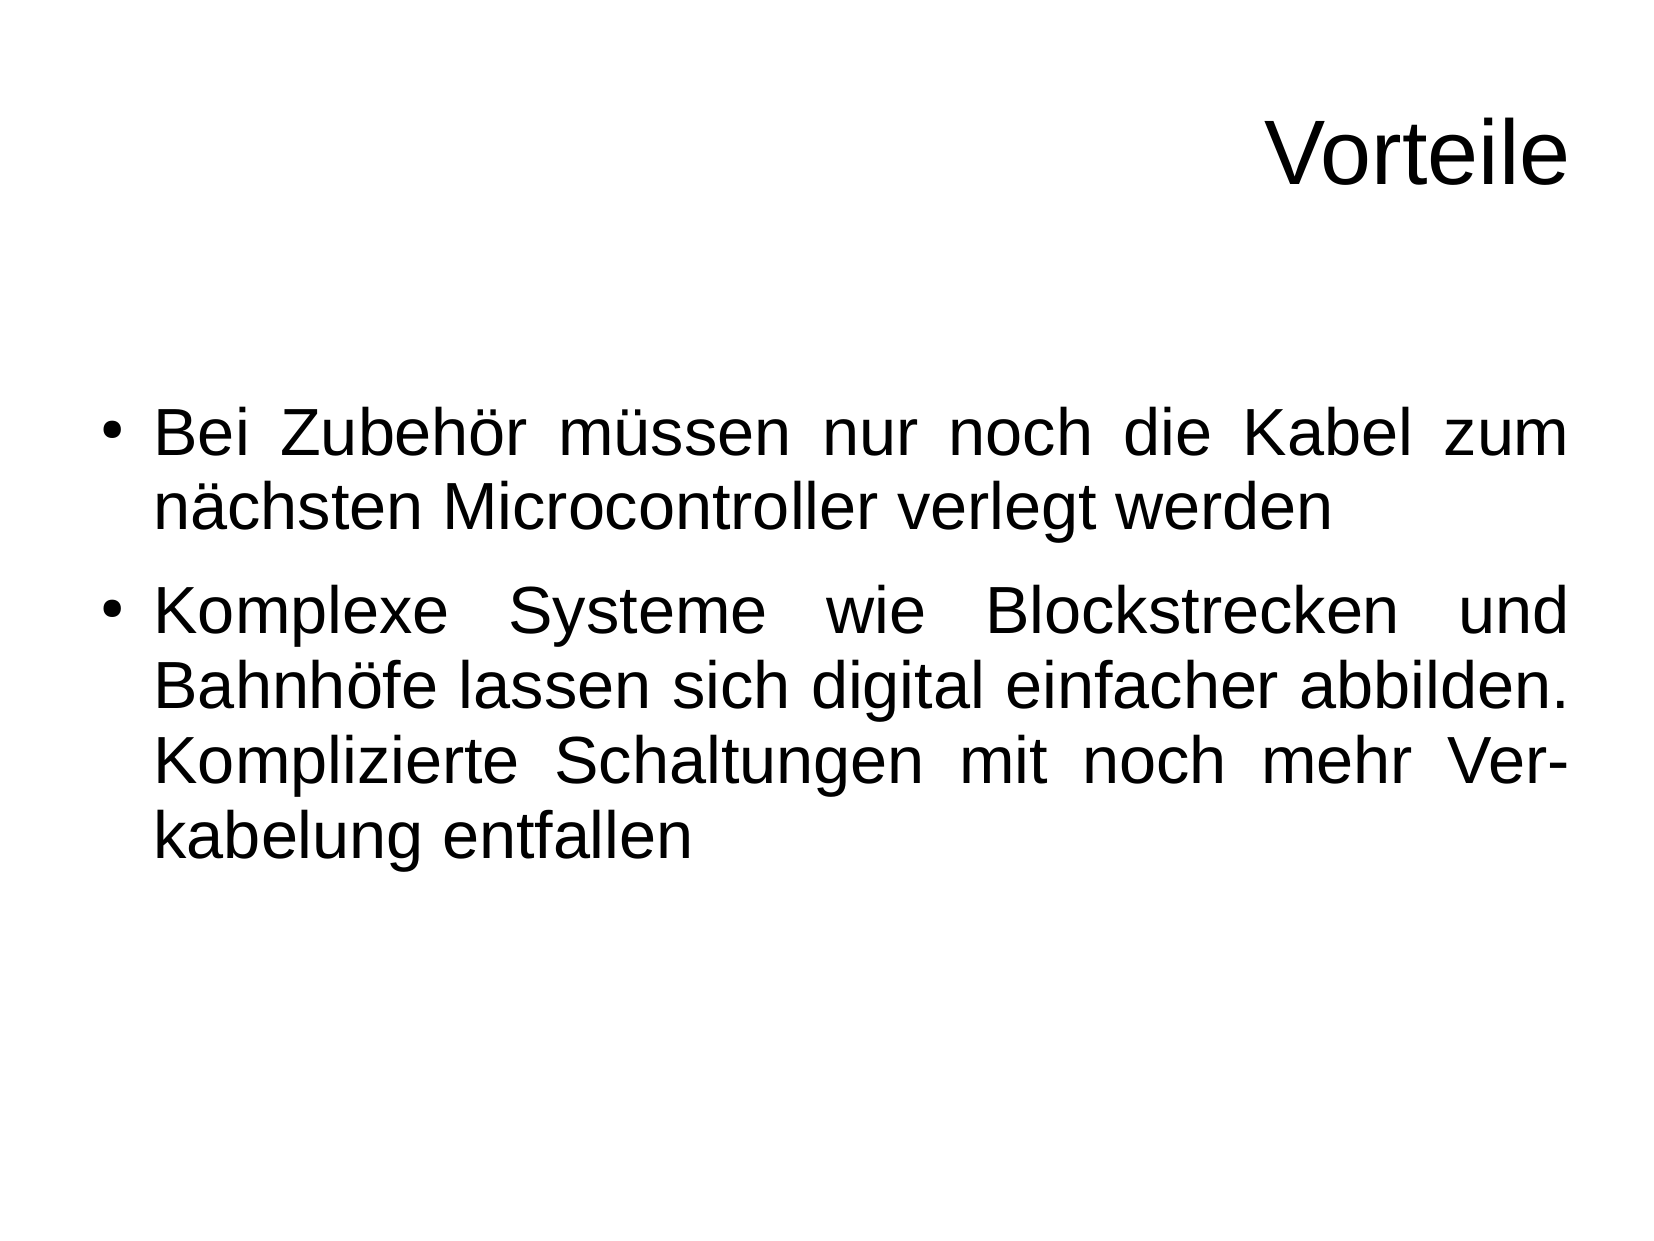

# Vorteile
Bei Zubehör müssen nur noch die Kabel zum nächsten Microcontroller verlegt werden
Komplexe Systeme wie Blockstrecken und Bahnhöfe lassen sich digital einfacher abbilden. Komplizierte Schaltungen mit noch mehr Ver-kabelung entfallen